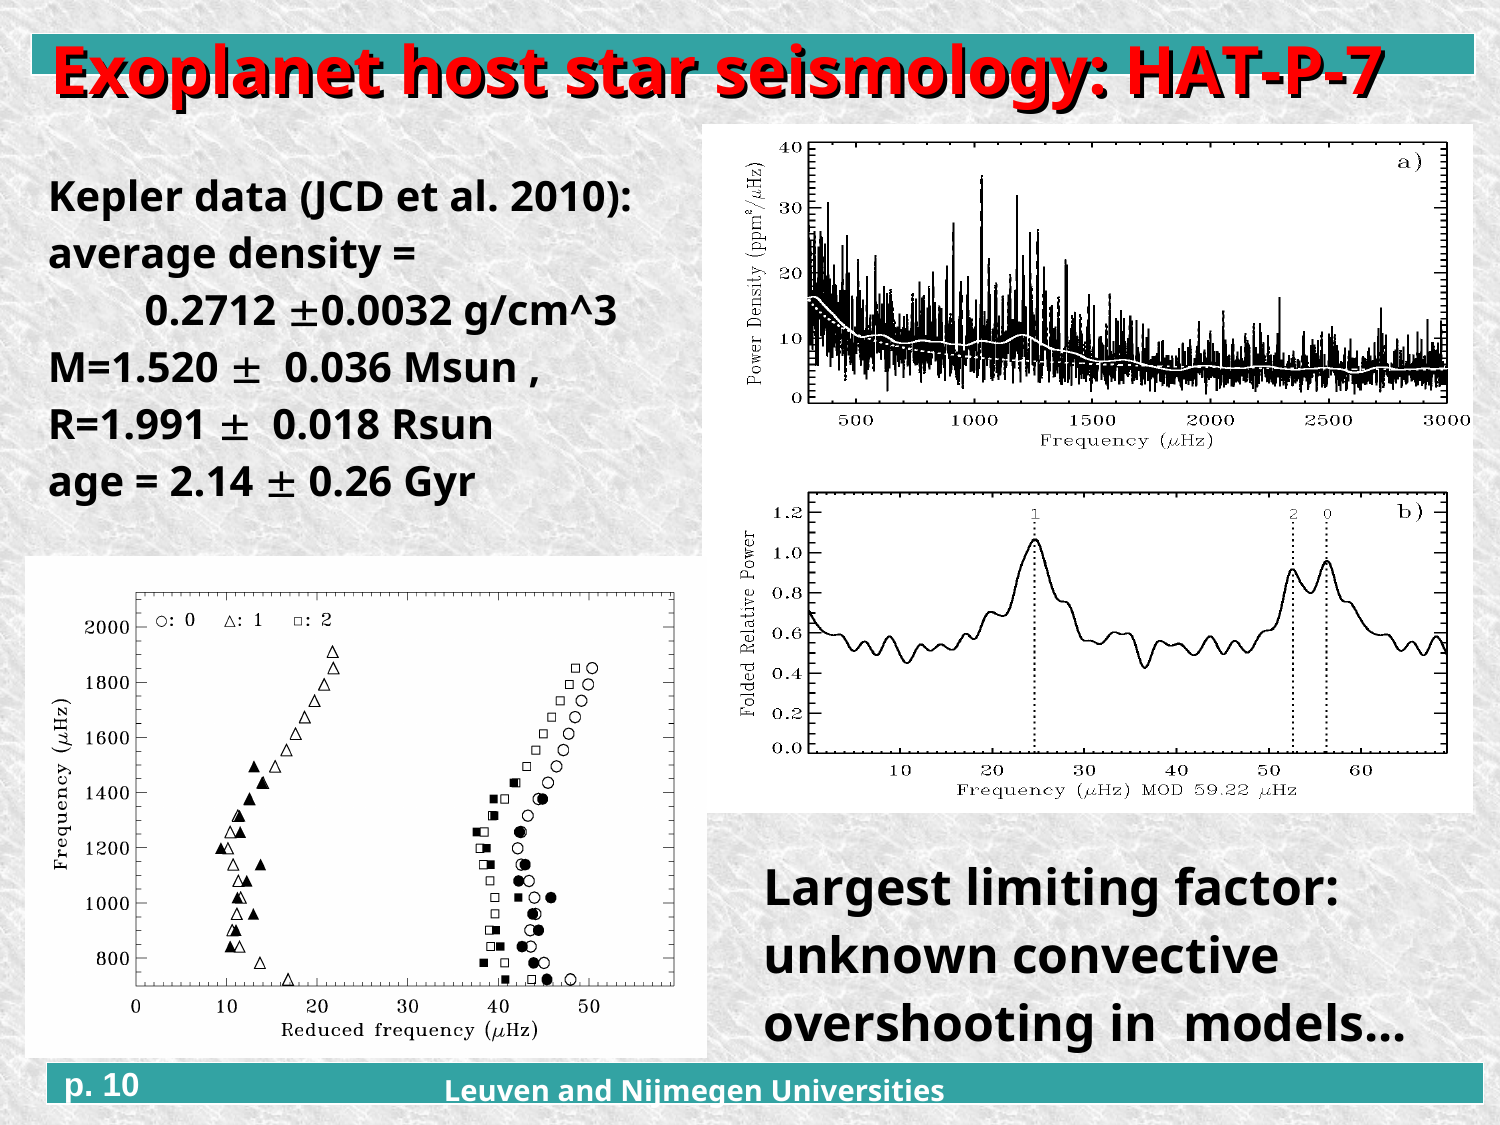

# Exoplanet host star seismology: HAT-P-7
Kepler data (JCD et al. 2010):
average density =
 0.2712 0.0032 g/cm^3
M=1.520  0.036 Msun ,
R=1.991  0.018 Rsun
age = 2.14  0.26 Gyr
Largest limiting factor: unknown convective overshooting in models...